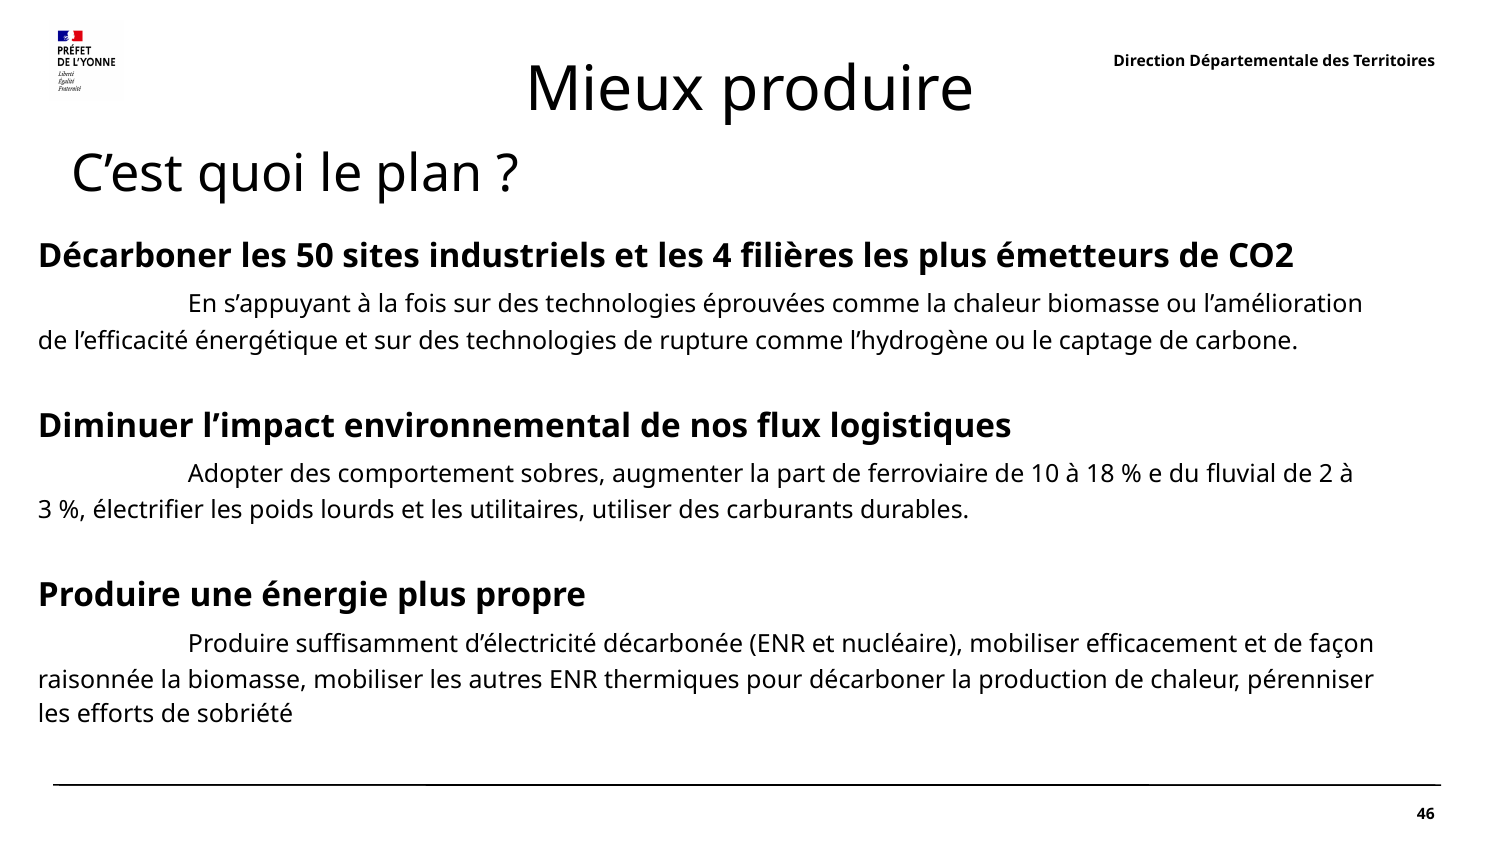

# Mieux produire
Direction Départementale des Territoires
C’est quoi le plan ?
Décarboner les 50 sites industriels et les 4 filières les plus émetteurs de CO2
	En s’appuyant à la fois sur des technologies éprouvées comme la chaleur biomasse ou l’amélioration de l’efficacité énergétique et sur des technologies de rupture comme l’hydrogène ou le captage de carbone.
Diminuer l’impact environnemental de nos flux logistiques
	Adopter des comportement sobres, augmenter la part de ferroviaire de 10 à 18 % e du fluvial de 2 à 3 %, électrifier les poids lourds et les utilitaires, utiliser des carburants durables.
Produire une énergie plus propre
	Produire suffisamment d’électricité décarbonée (ENR et nucléaire), mobiliser efficacement et de façon raisonnée la biomasse, mobiliser les autres ENR thermiques pour décarboner la production de chaleur, pérenniser les efforts de sobriété
46